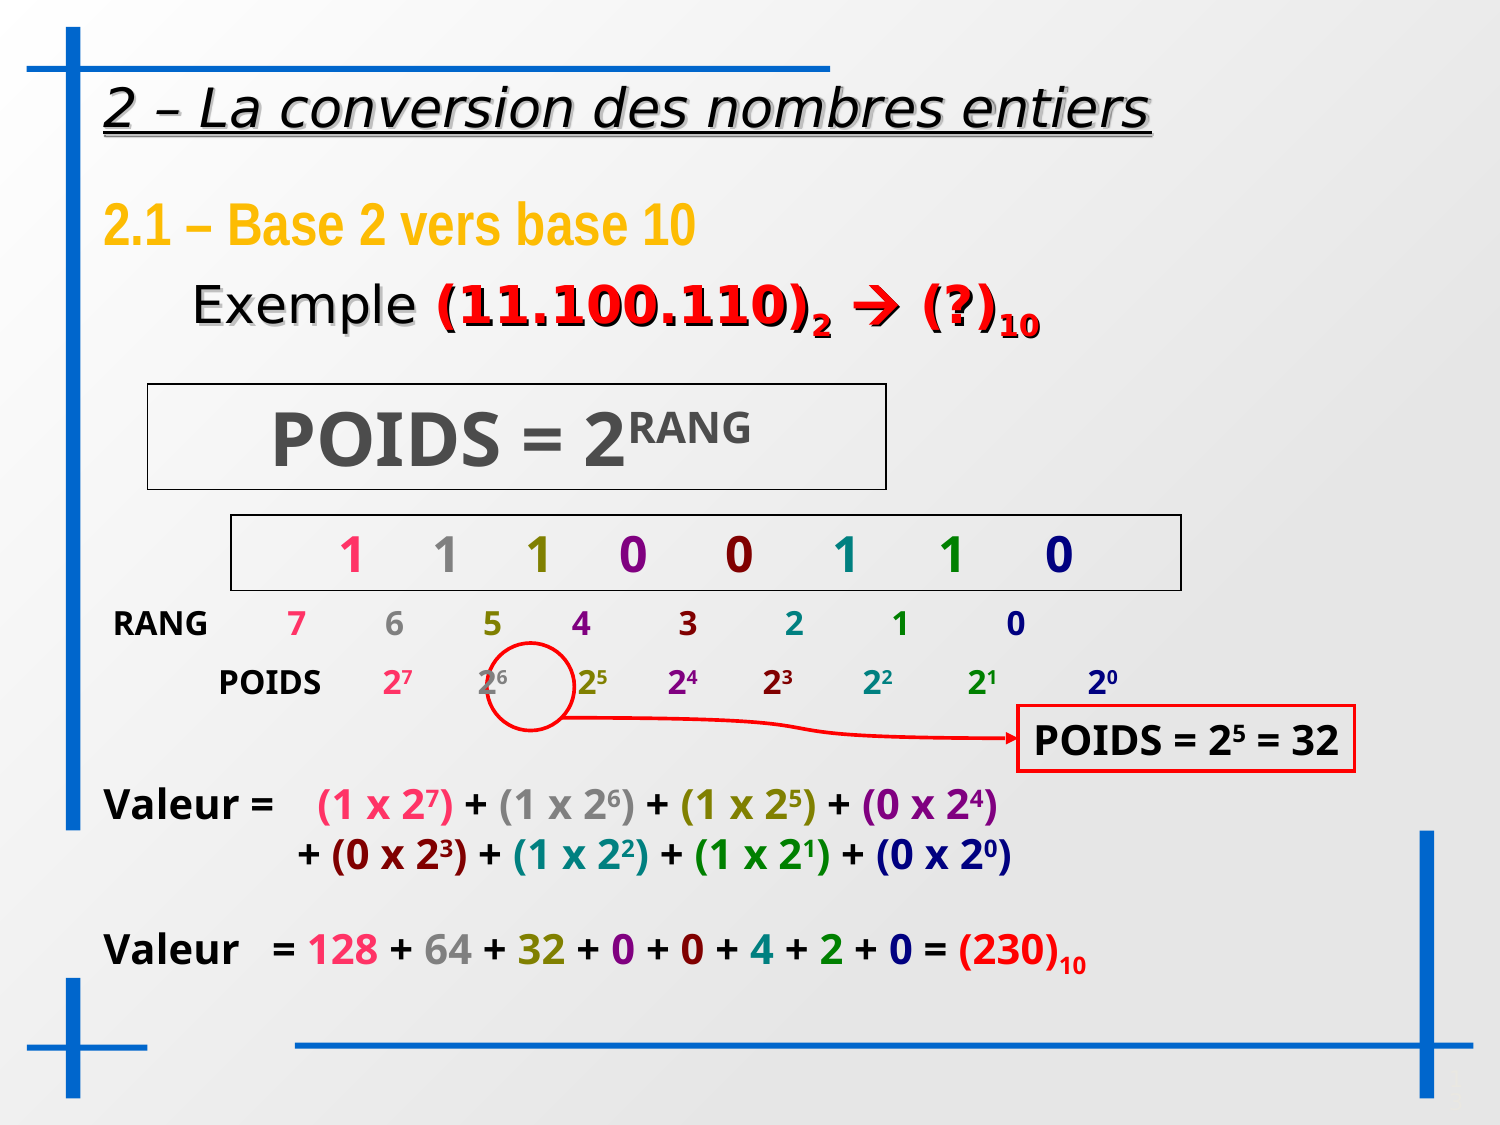

# 2 – La conversion des nombres entiers
2.1 – Base 2 vers base 10
Exemple (11.100.110)2  (?)10
POIDS = 2RANG
1 1 1 0 0 1 1 0
RANG 7 6 5 4 3 2 1 0
POIDS = 25 = 32
 POIDS 27 26 25 24 23 22 21 20
Valeur = (1 x 27) + (1 x 26) + (1 x 25) + (0 x 24)
 + (0 x 23) + (1 x 22) + (1 x 21) + (0 x 20)
Valeur = 128 + 64 + 32 + 0 + 0 + 4 + 2 + 0 = (230)10